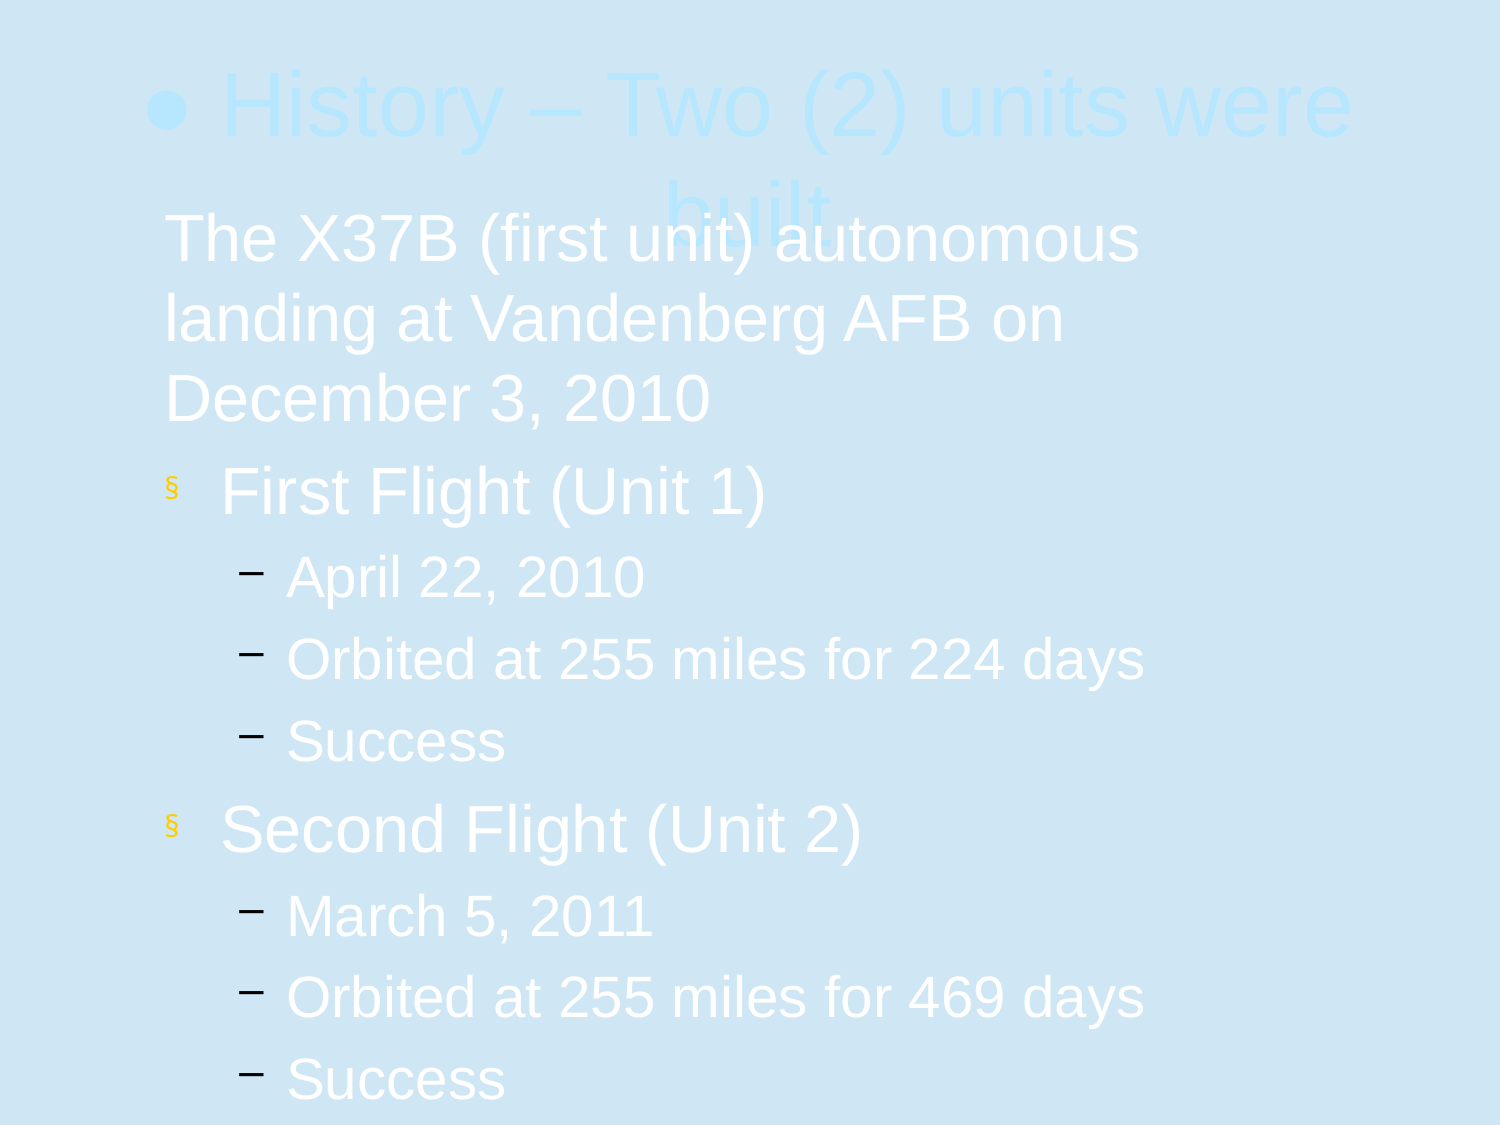

# ● History – Two (2) units were built
The X37B (first unit) autonomous landing at Vandenberg AFB on December 3, 2010
First Flight (Unit 1)
April 22, 2010
Orbited at 255 miles for 224 days
Success
Second Flight (Unit 2)
March 5, 2011
Orbited at 255 miles for 469 days
Success
Third Flight (Unit 1)
December 11, 2012
In orbit